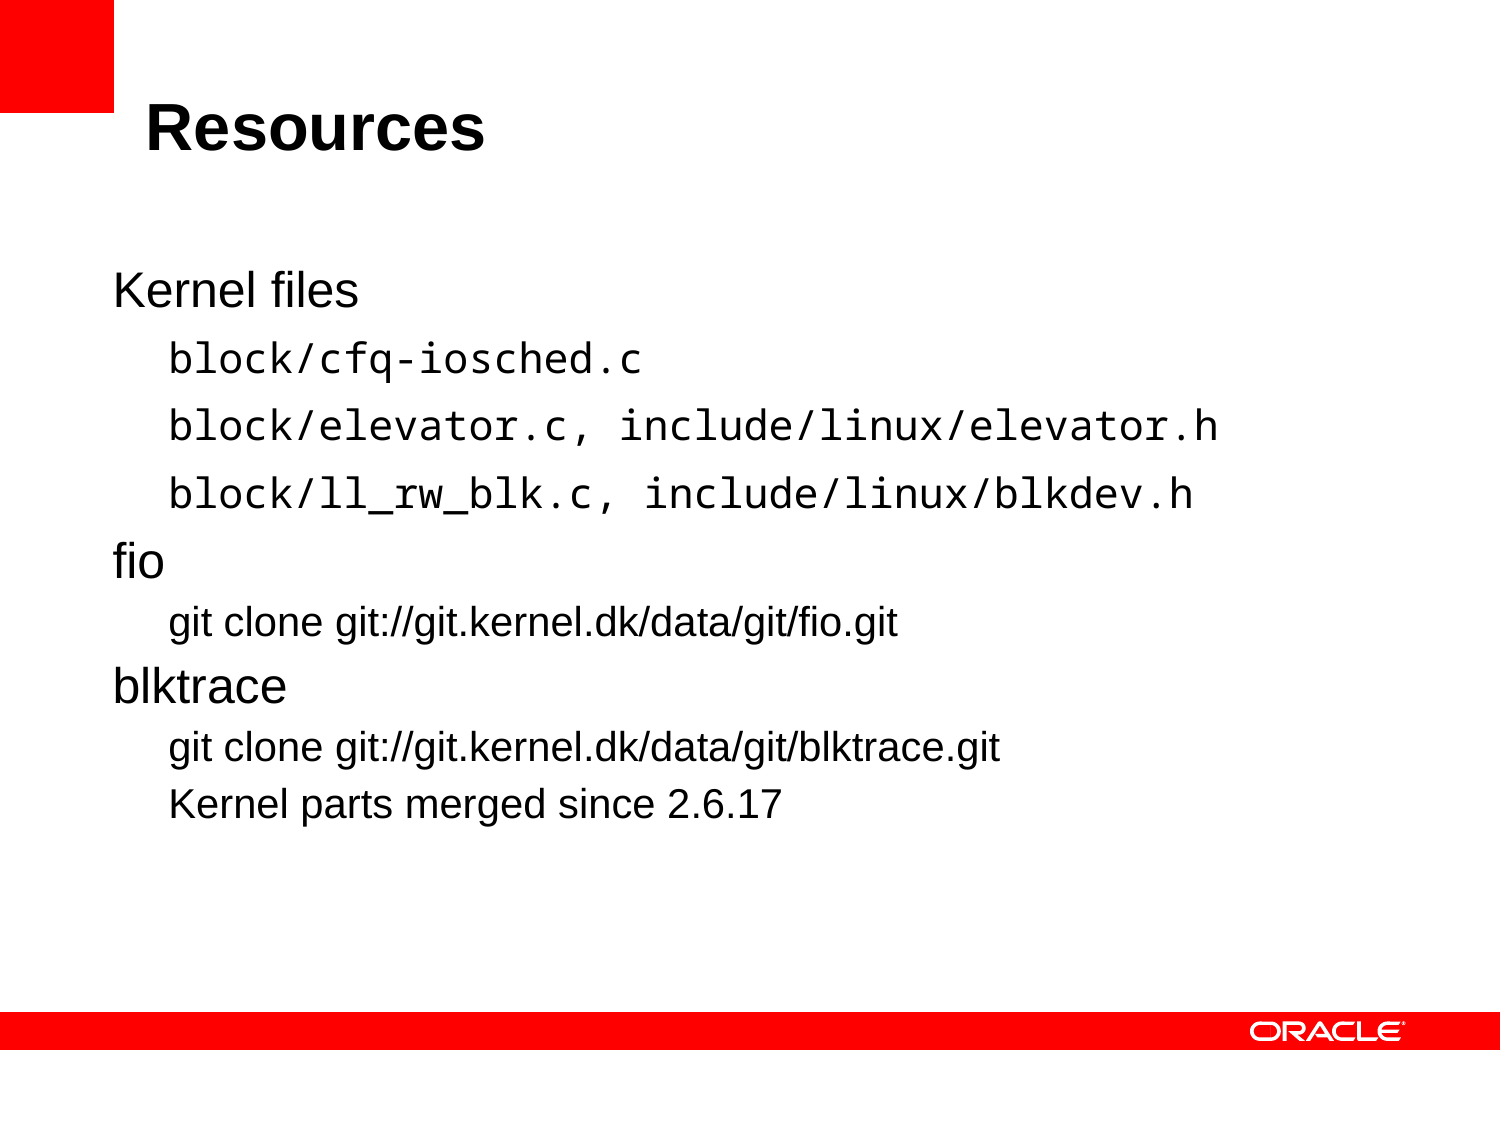

# Resources
Kernel files
block/cfq-iosched.c
block/elevator.c, include/linux/elevator.h
block/ll_rw_blk.c, include/linux/blkdev.h
fio
git clone git://git.kernel.dk/data/git/fio.git
blktrace
git clone git://git.kernel.dk/data/git/blktrace.git
Kernel parts merged since 2.6.17